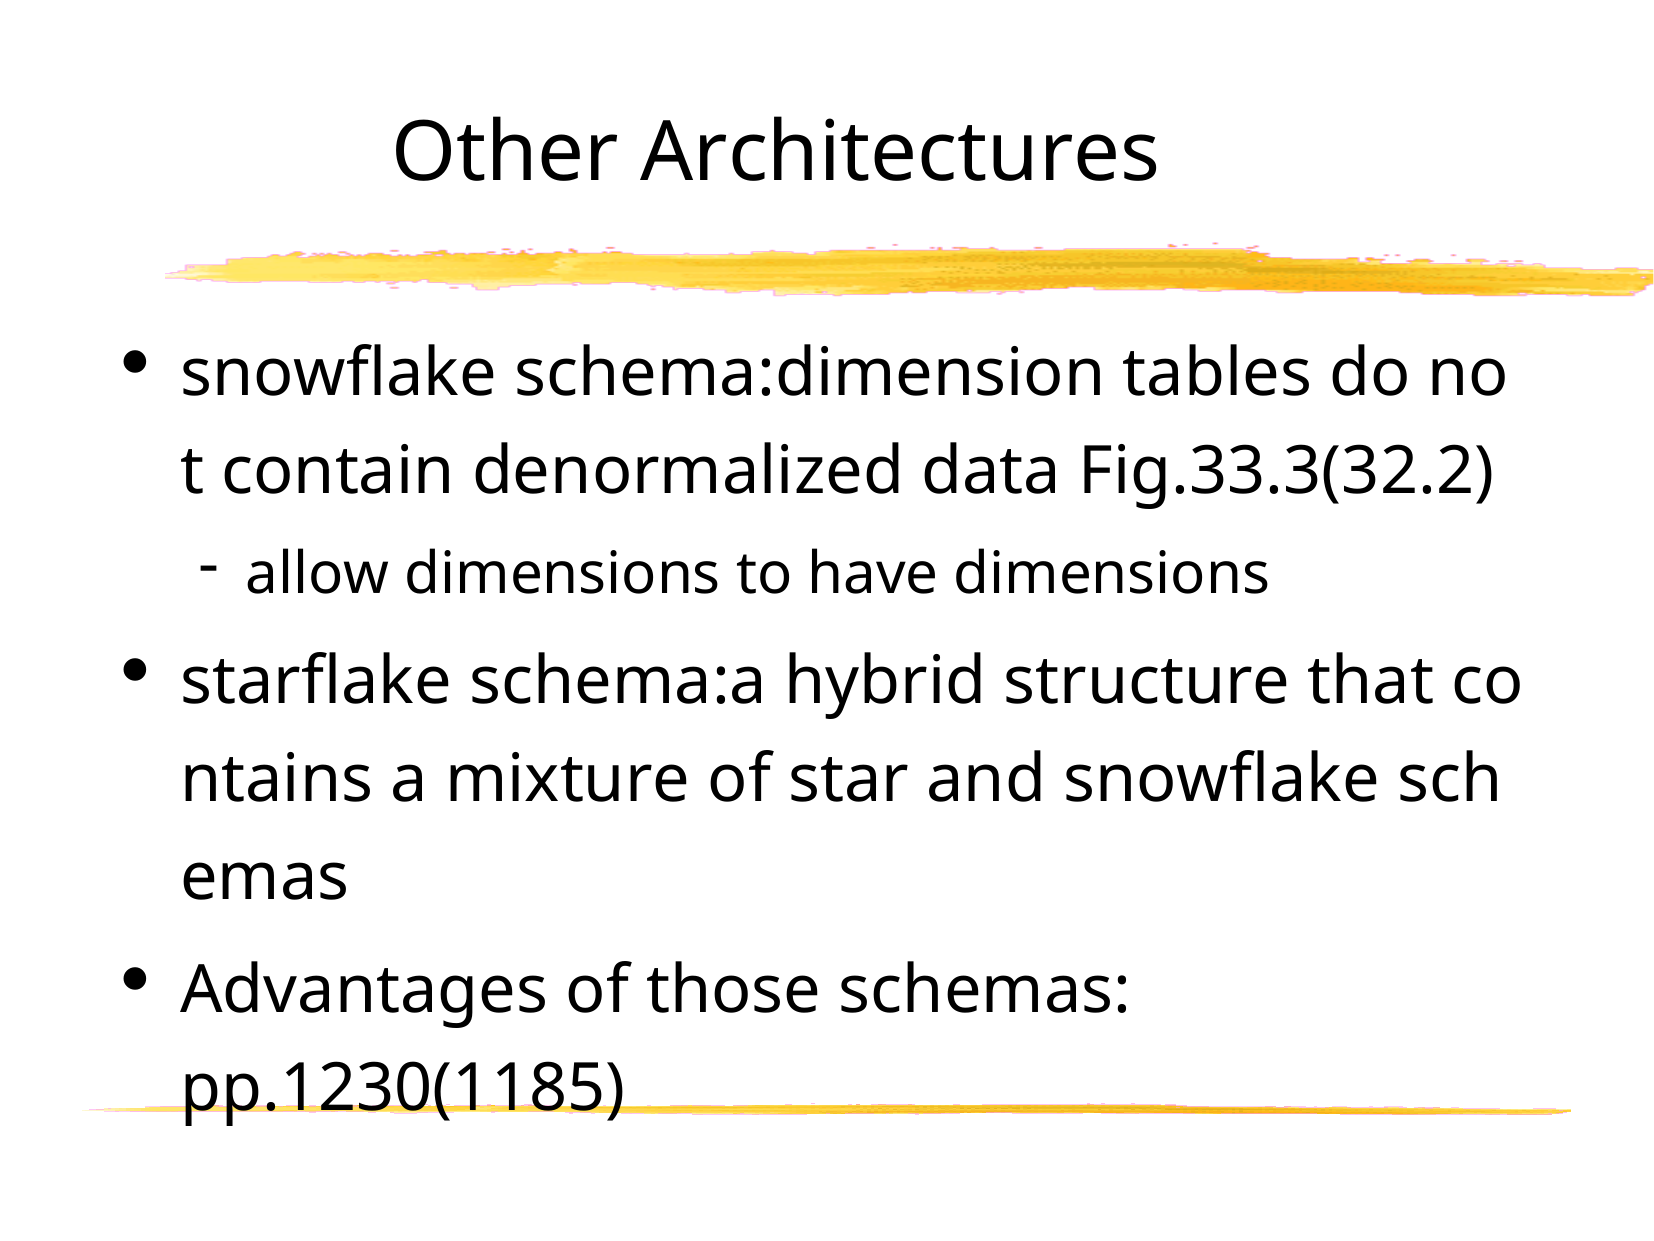

# Other Architectures
snowflake schema:dimension tables do not contain denormalized data Fig.33.3(32.2)
allow dimensions to have dimensions
starflake schema:a hybrid structure that contains a mixture of star and snowflake schemas
Advantages of those schemas:
pp.1230(1185)